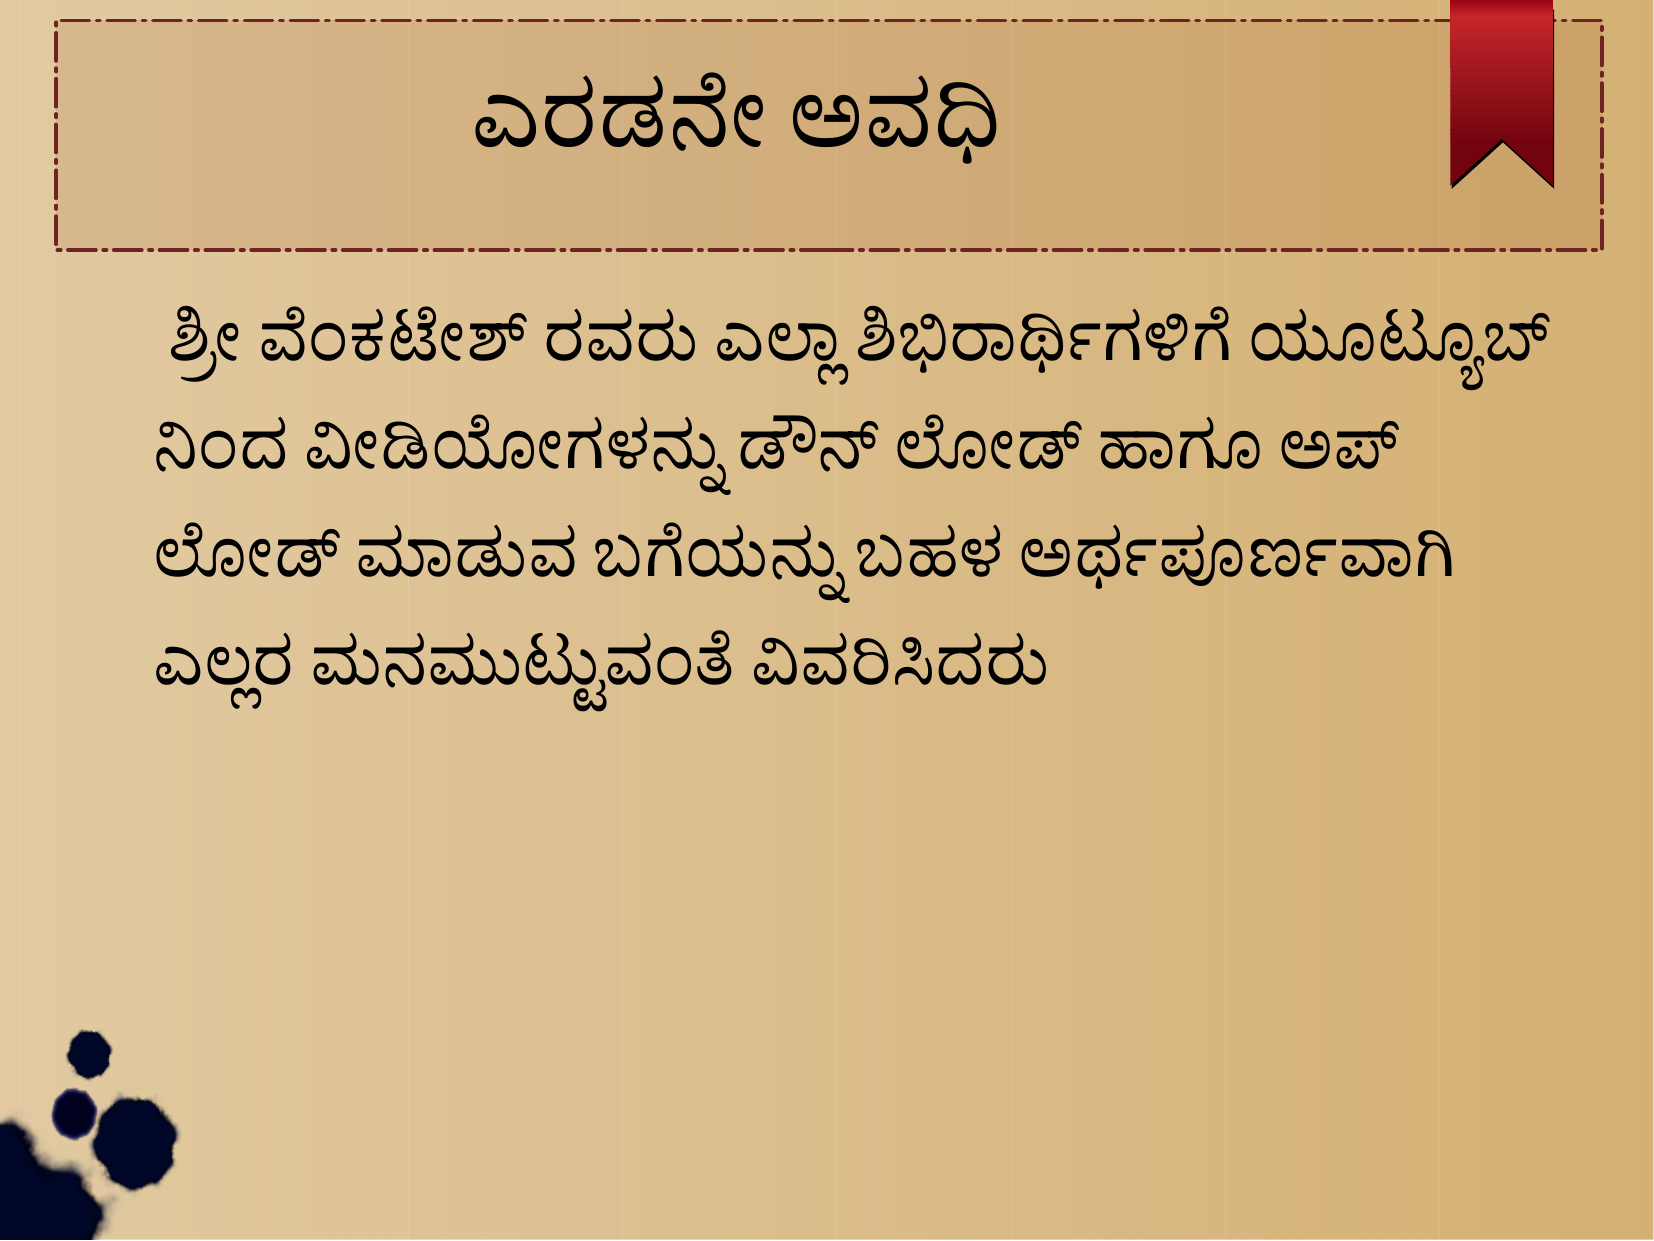

# ಎರಡನೇ ಅವಧಿ
 ಶ್ರೀ ವೆಂಕಟೇಶ್ ರವರು ಎಲ್ಲಾ ಶಿಭಿರಾರ್ಥಿಗಳಿಗೆ ಯೂಟ್ಯೂಬ್ ನಿಂದ ವೀಡಿಯೋಗಳನ್ನು ಡೌನ್ ಲೋಡ್ ಹಾಗೂ ಅಪ್ ಲೋಡ್ ಮಾಡುವ ಬಗೆಯನ್ನು ಬಹಳ ಅರ್ಥಪೂರ್ಣವಾಗಿ ಎಲ್ಲರ ಮನಮುಟ್ಟುವಂತೆ ವಿವರಿಸಿದರು